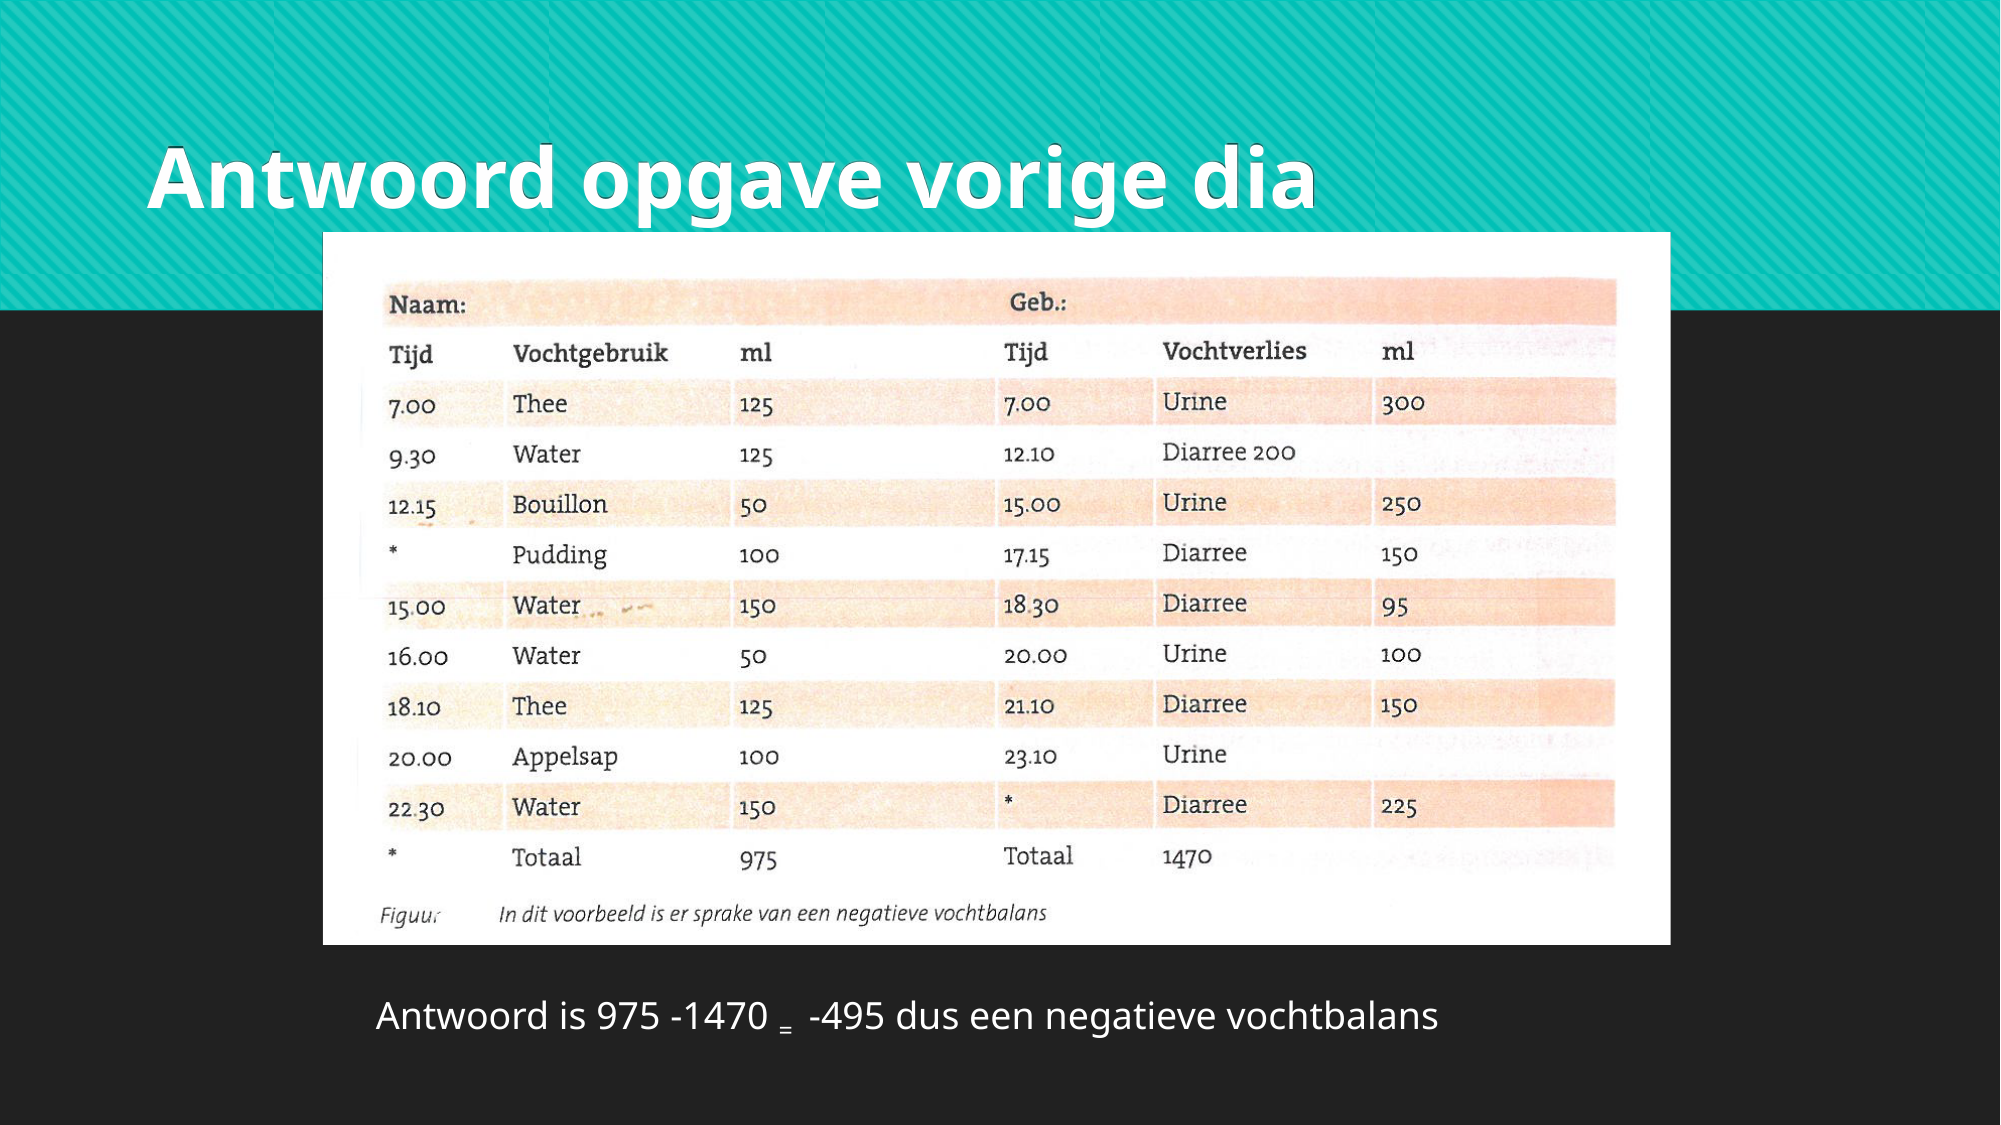

# Antwoord opgave vorige dia
Antwoord is 975 -1470 = -495 dus een negatieve vochtbalans